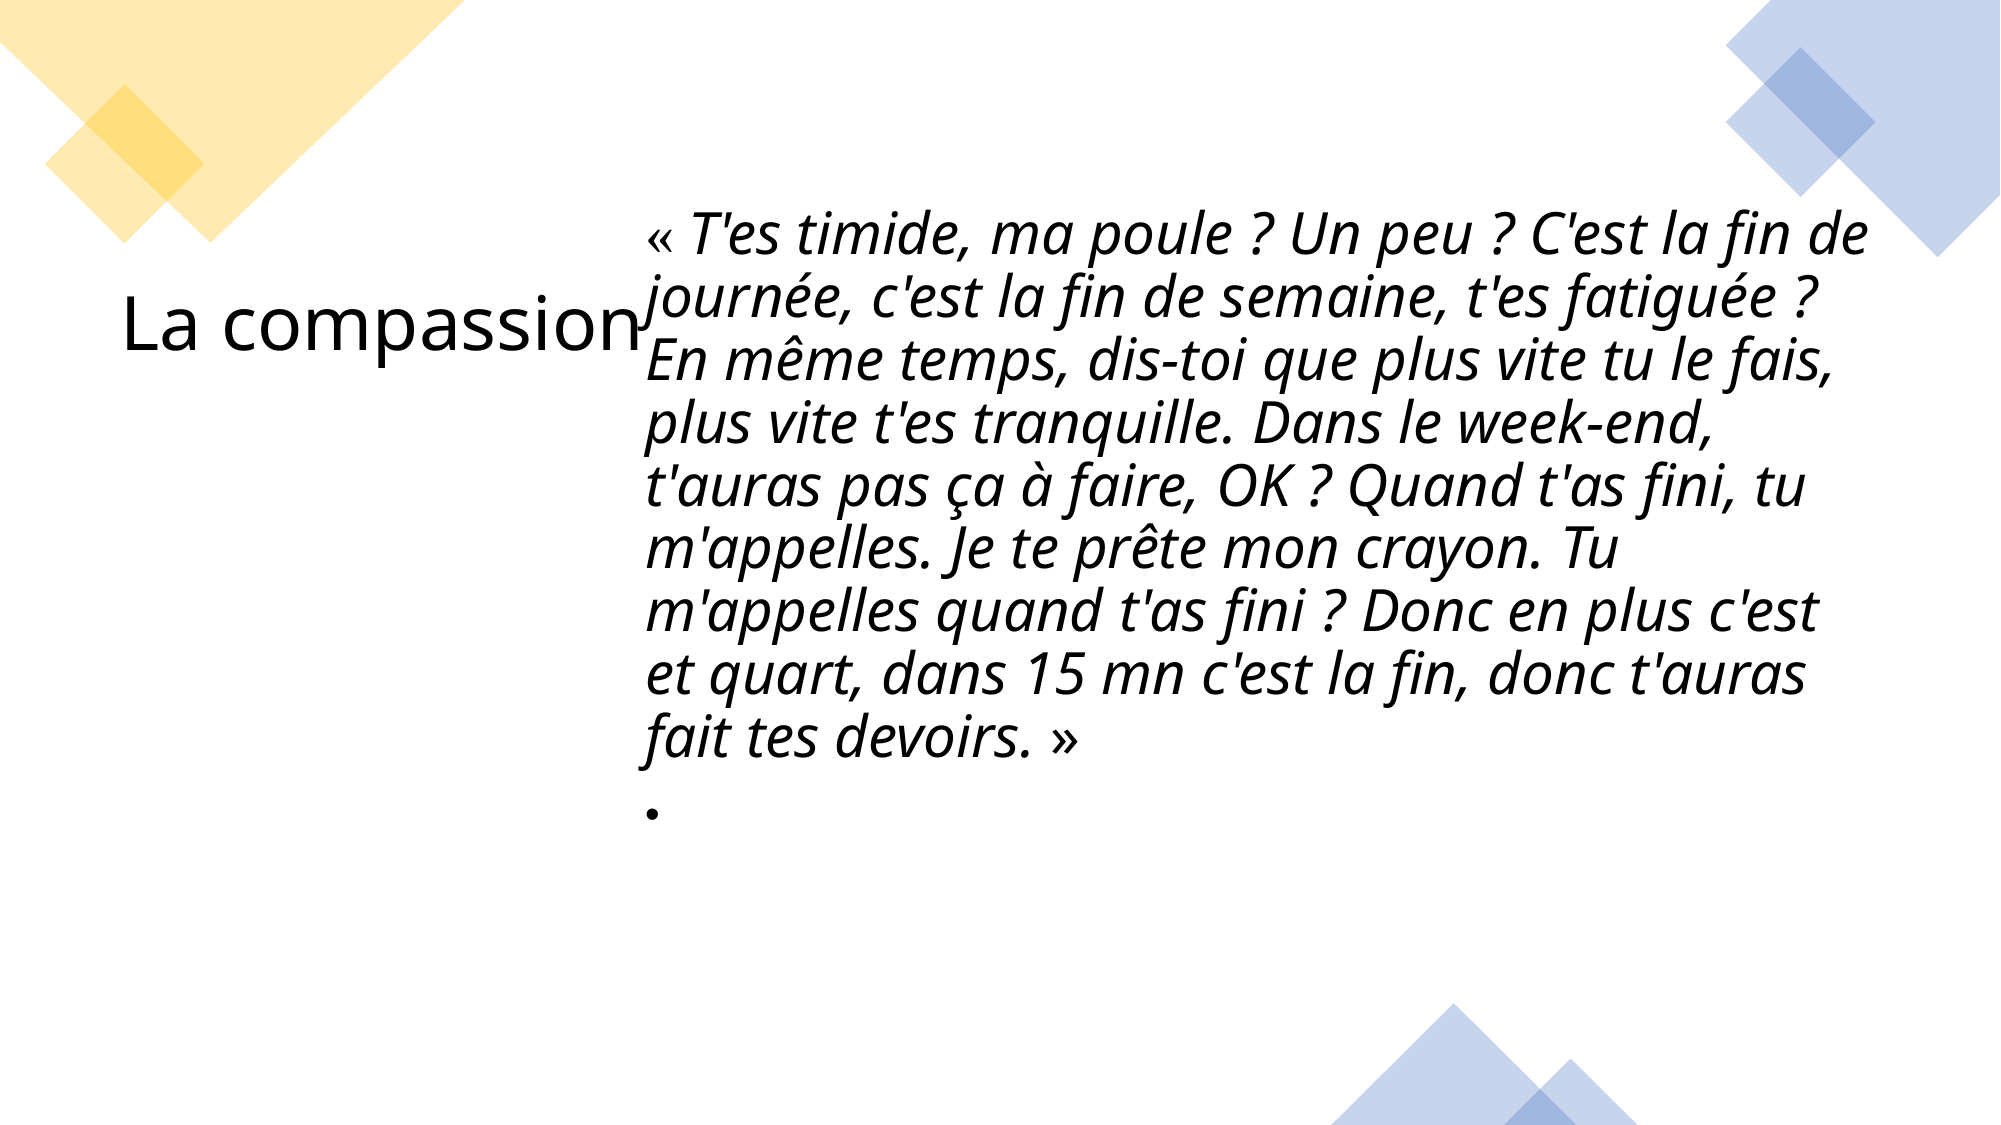

« T'es timide, ma poule ? Un peu ? C'est la fin de journée, c'est la fin de semaine, t'es fatiguée ? En même temps, dis-toi que plus vite tu le fais, plus vite t'es tranquille. Dans le week-end, t'auras pas ça à faire, OK ? Quand t'as fini, tu m'appelles. Je te prête mon crayon. Tu m'appelles quand t'as fini ? Donc en plus c'est et quart, dans 15 mn c'est la fin, donc t'auras fait tes devoirs. »
# La compassion